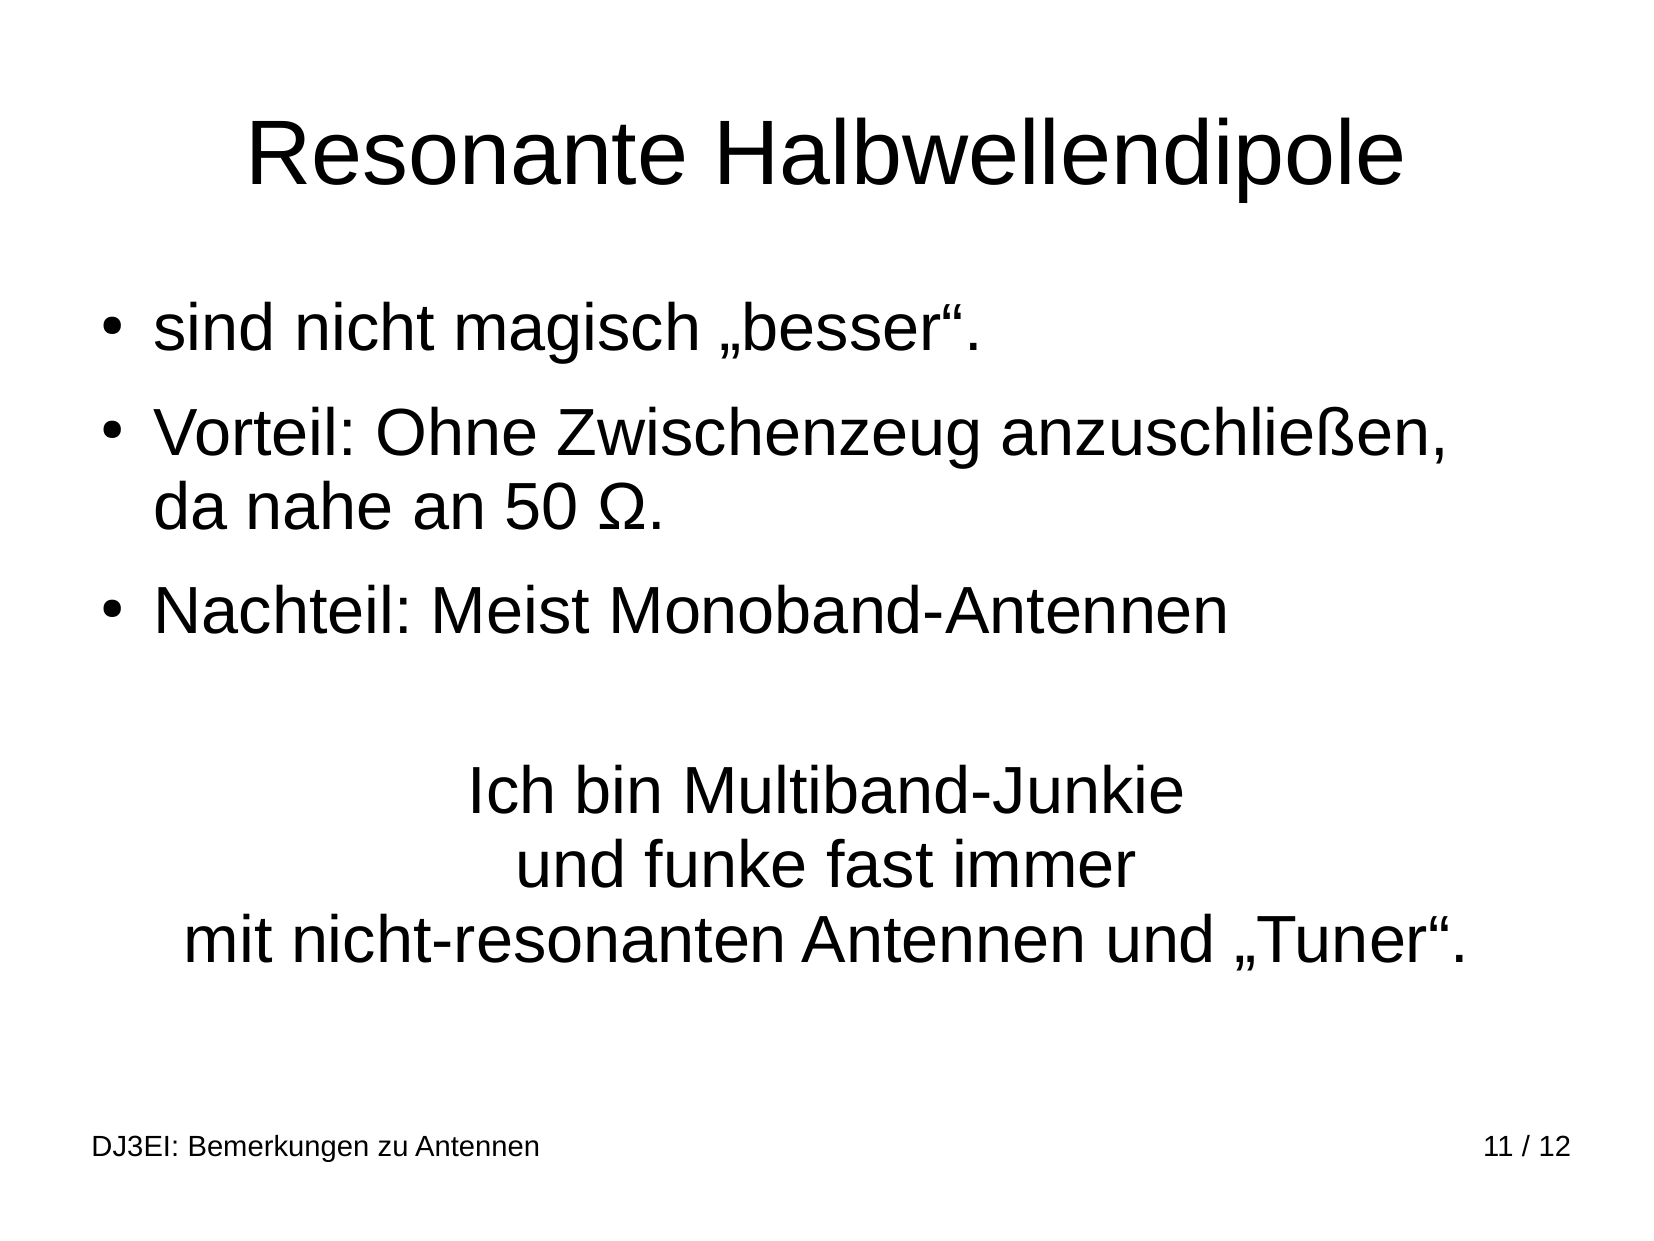

# Resonante Halbwellendipole
sind nicht magisch „besser“.
Vorteil: Ohne Zwischenzeug anzuschließen,
da nahe an 50 Ω.
Nachteil: Meist Monoband-Antennen
Ich bin Multiband-Junkie
und funke fast immer
mit nicht-resonanten Antennen und „Tuner“.